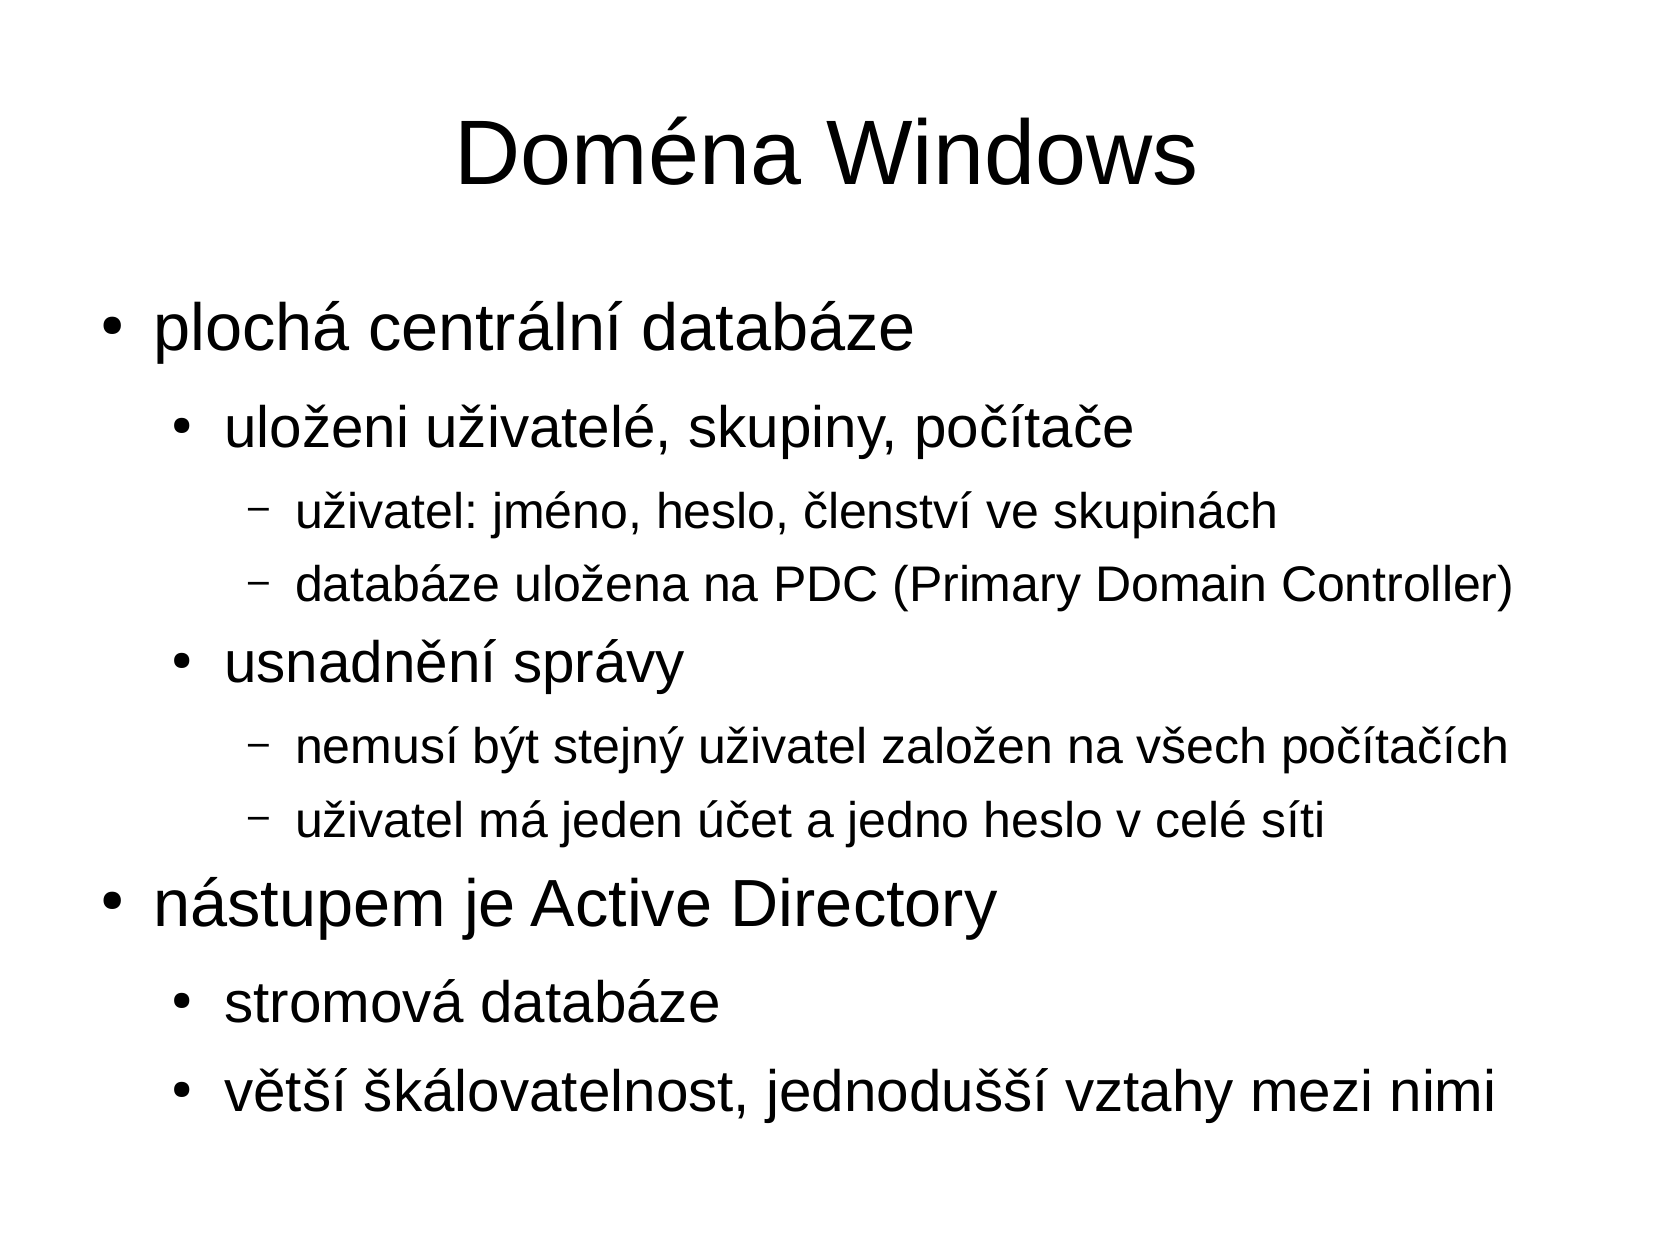

# Doména Windows
plochá centrální databáze
uloženi uživatelé, skupiny, počítače
uživatel: jméno, heslo, členství ve skupinách
databáze uložena na PDC (Primary Domain Controller)
usnadnění správy
nemusí být stejný uživatel založen na všech počítačích
uživatel má jeden účet a jedno heslo v celé síti
nástupem je Active Directory
stromová databáze
větší škálovatelnost, jednodušší vztahy mezi nimi